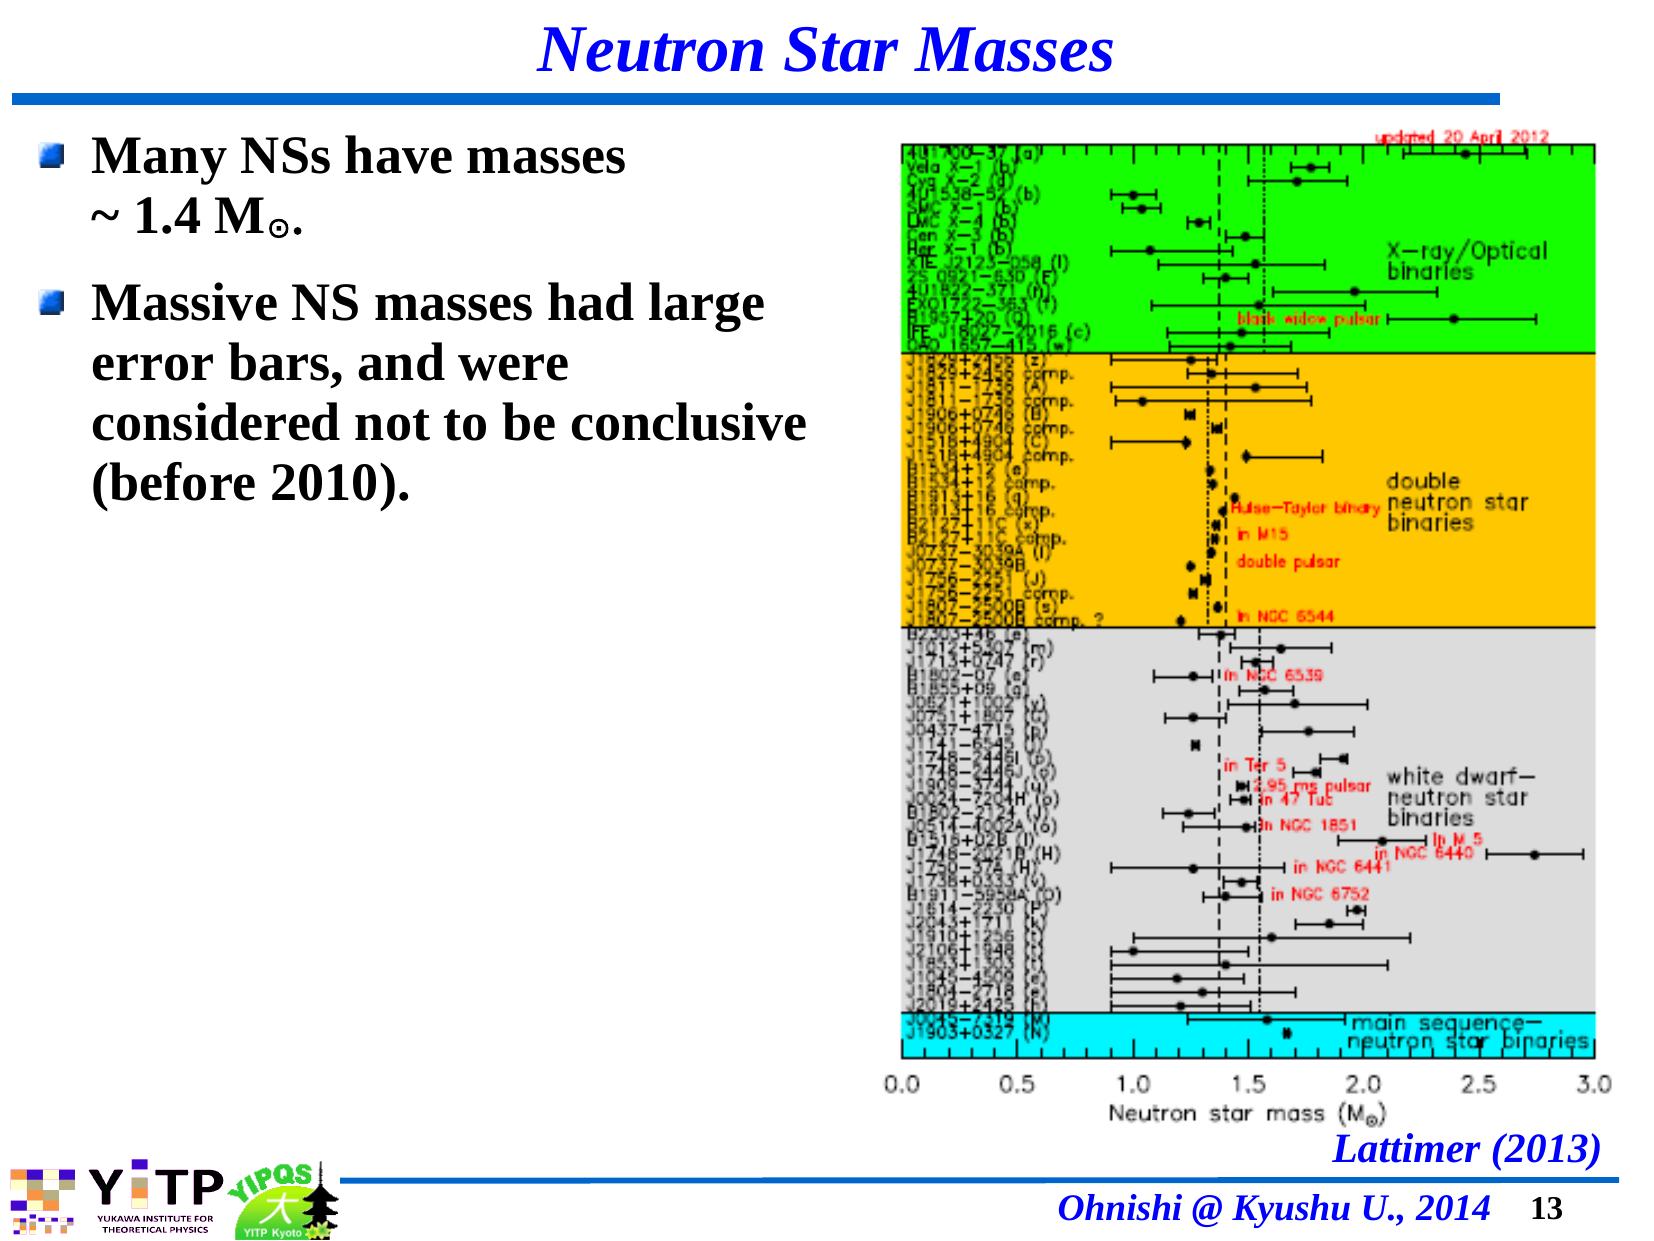

# Neutron Star Masses
Lattimer (2013)
Many NSs have masses
~ 1.4 M⊙.
Massive NS masses had large
error bars, and were considered not to be conclusive
(before 2010).